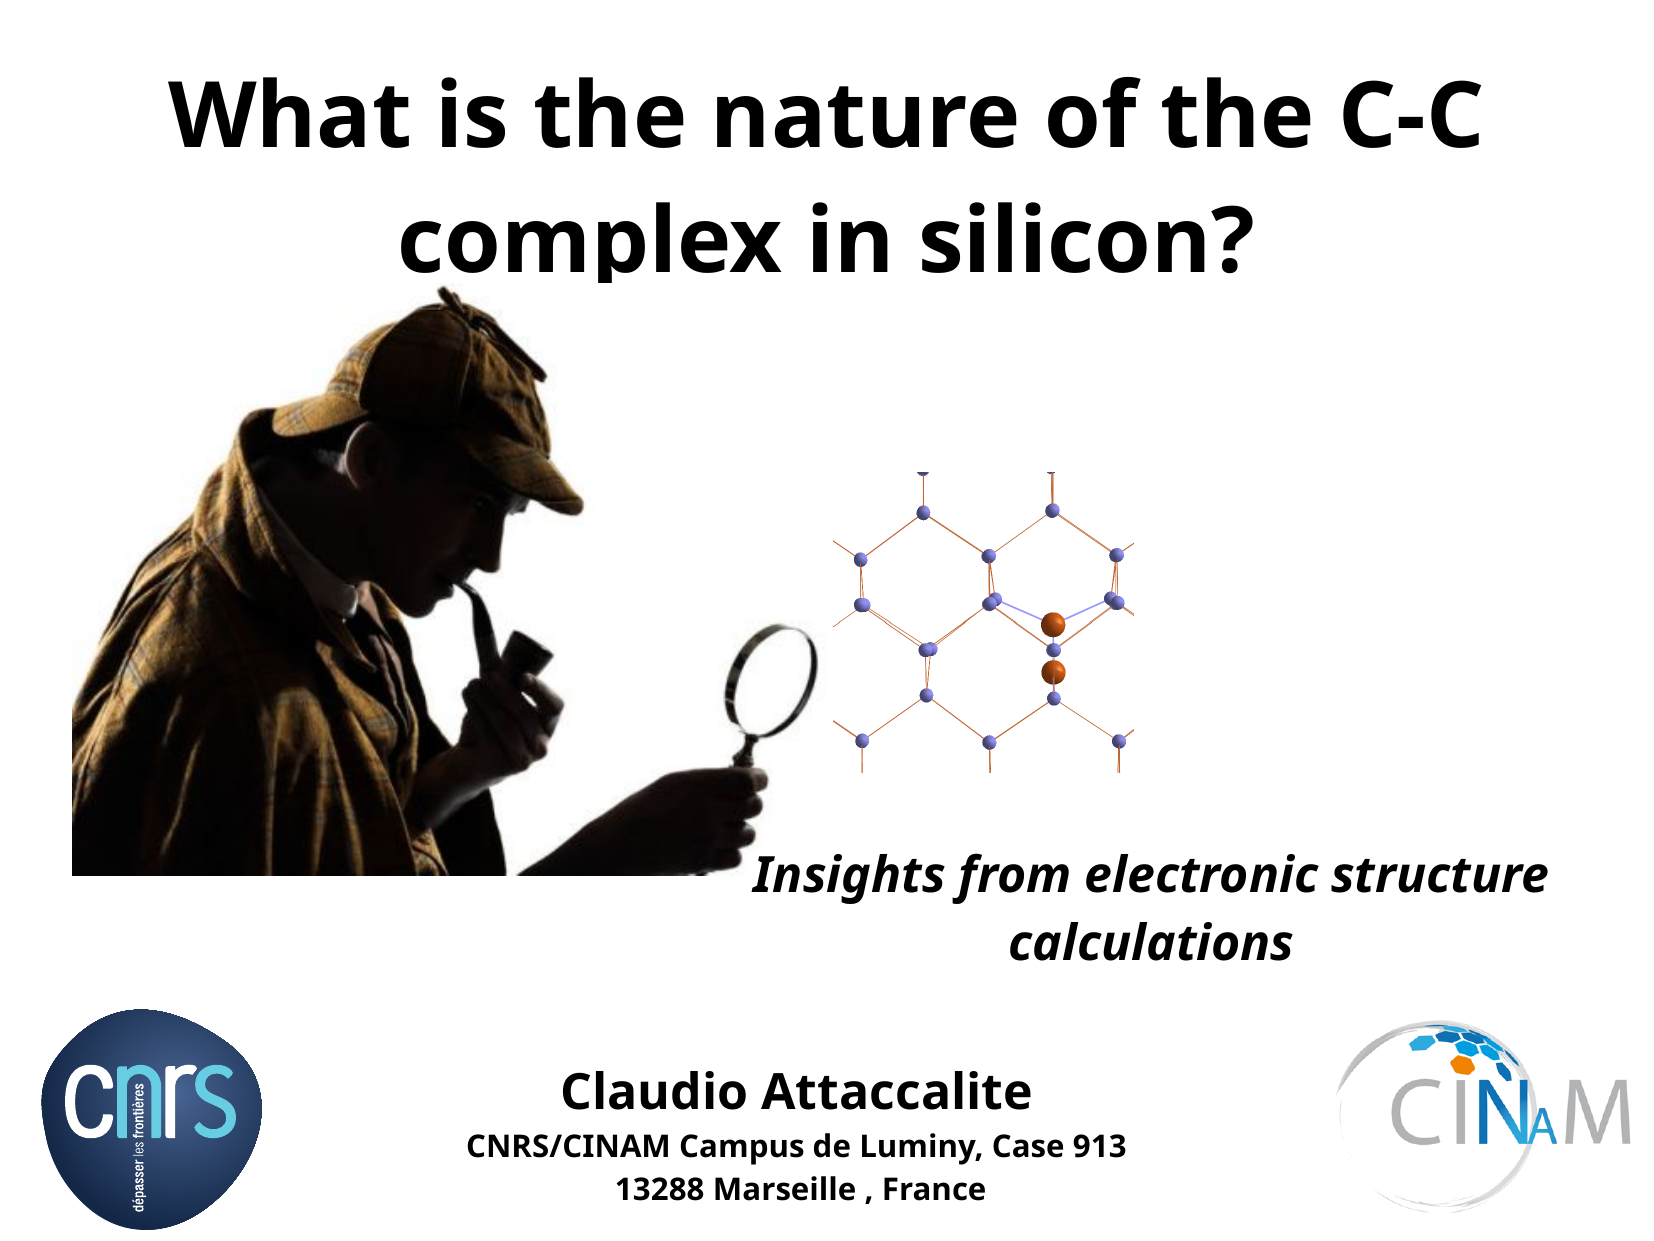

# What is the nature of the C-C complex in silicon?
Insights from electronic structure calculations
Claudio Attaccalite
CNRS/CINAM Campus de Luminy, Case 913
 13288 Marseille , France